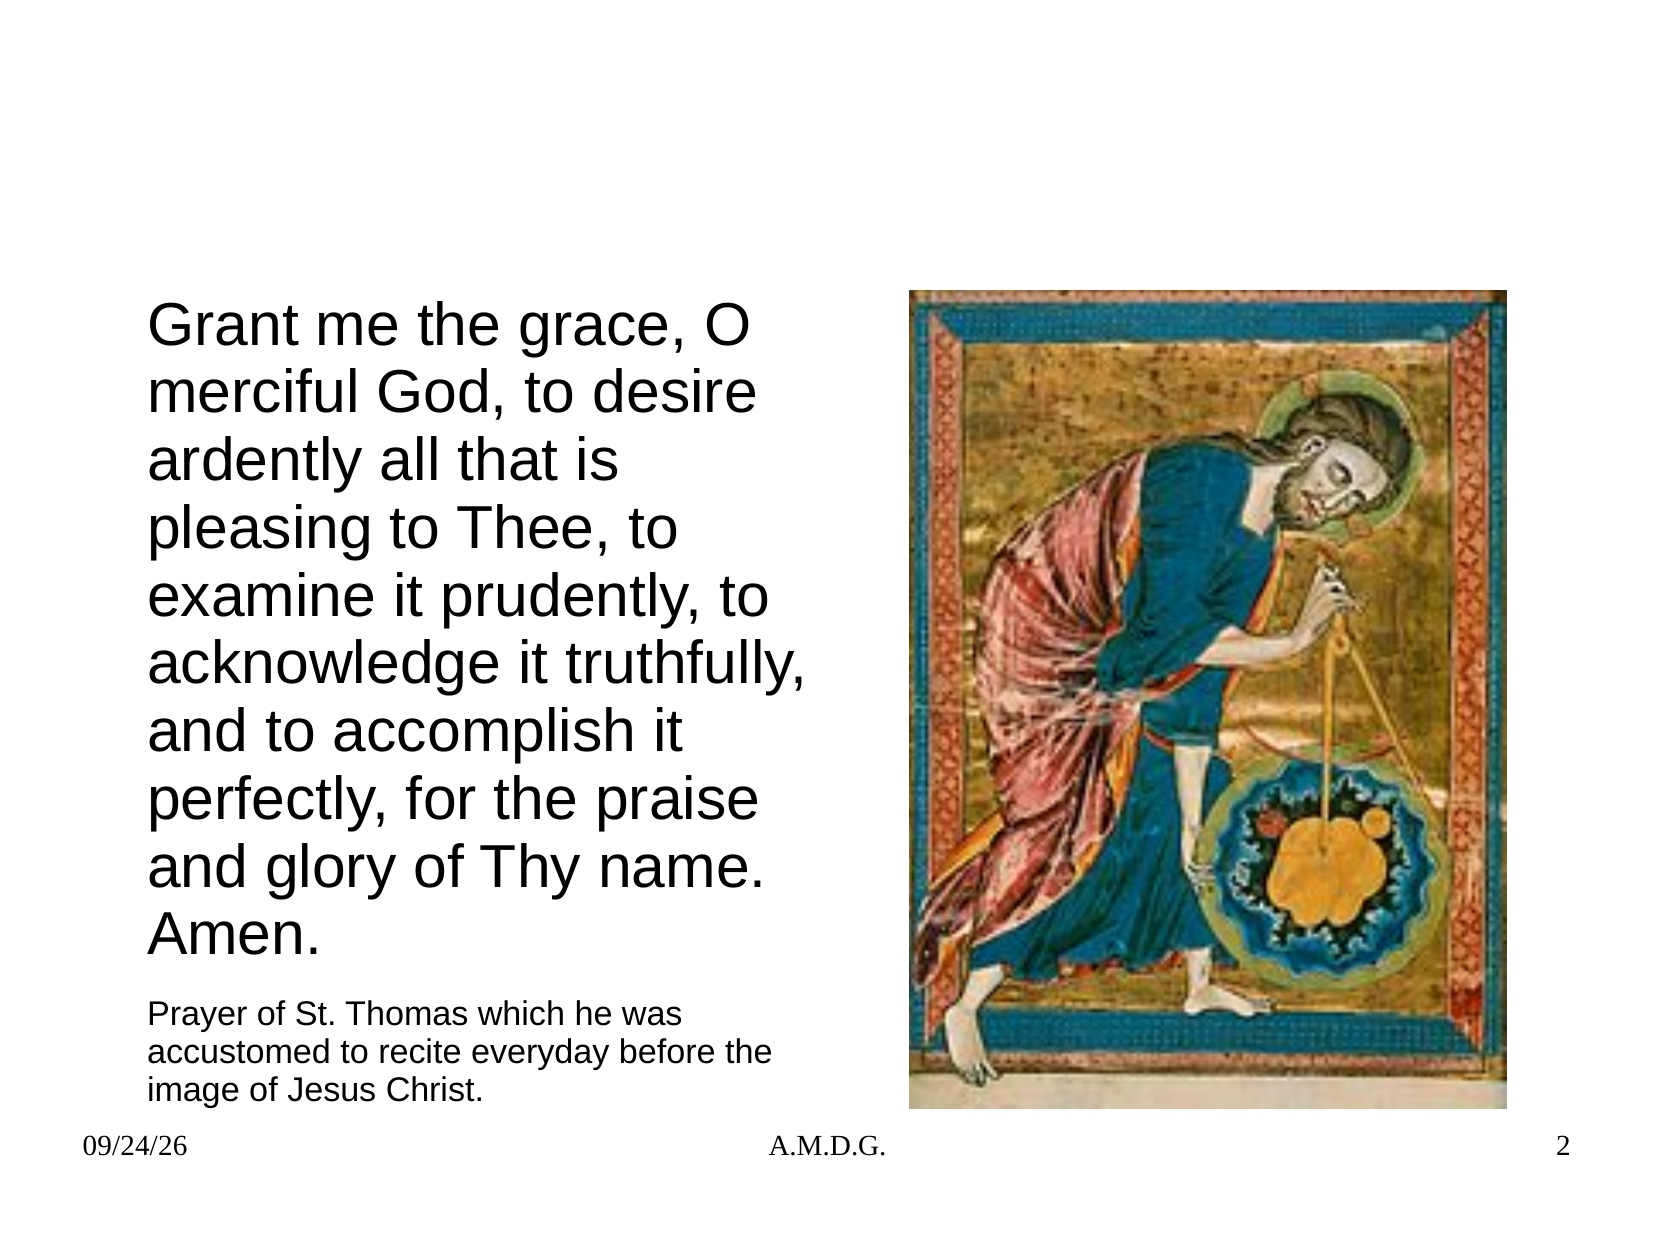

# Grant me the grace, O merciful God, to desire ardently all that is pleasing to Thee, to examine it prudently, to acknowledge it truthfully, and to accomplish it perfectly, for the praise and glory of Thy name. Amen.
Prayer of St. Thomas which he was accustomed to recite everyday before the image of Jesus Christ.
A.M.D.G.
2